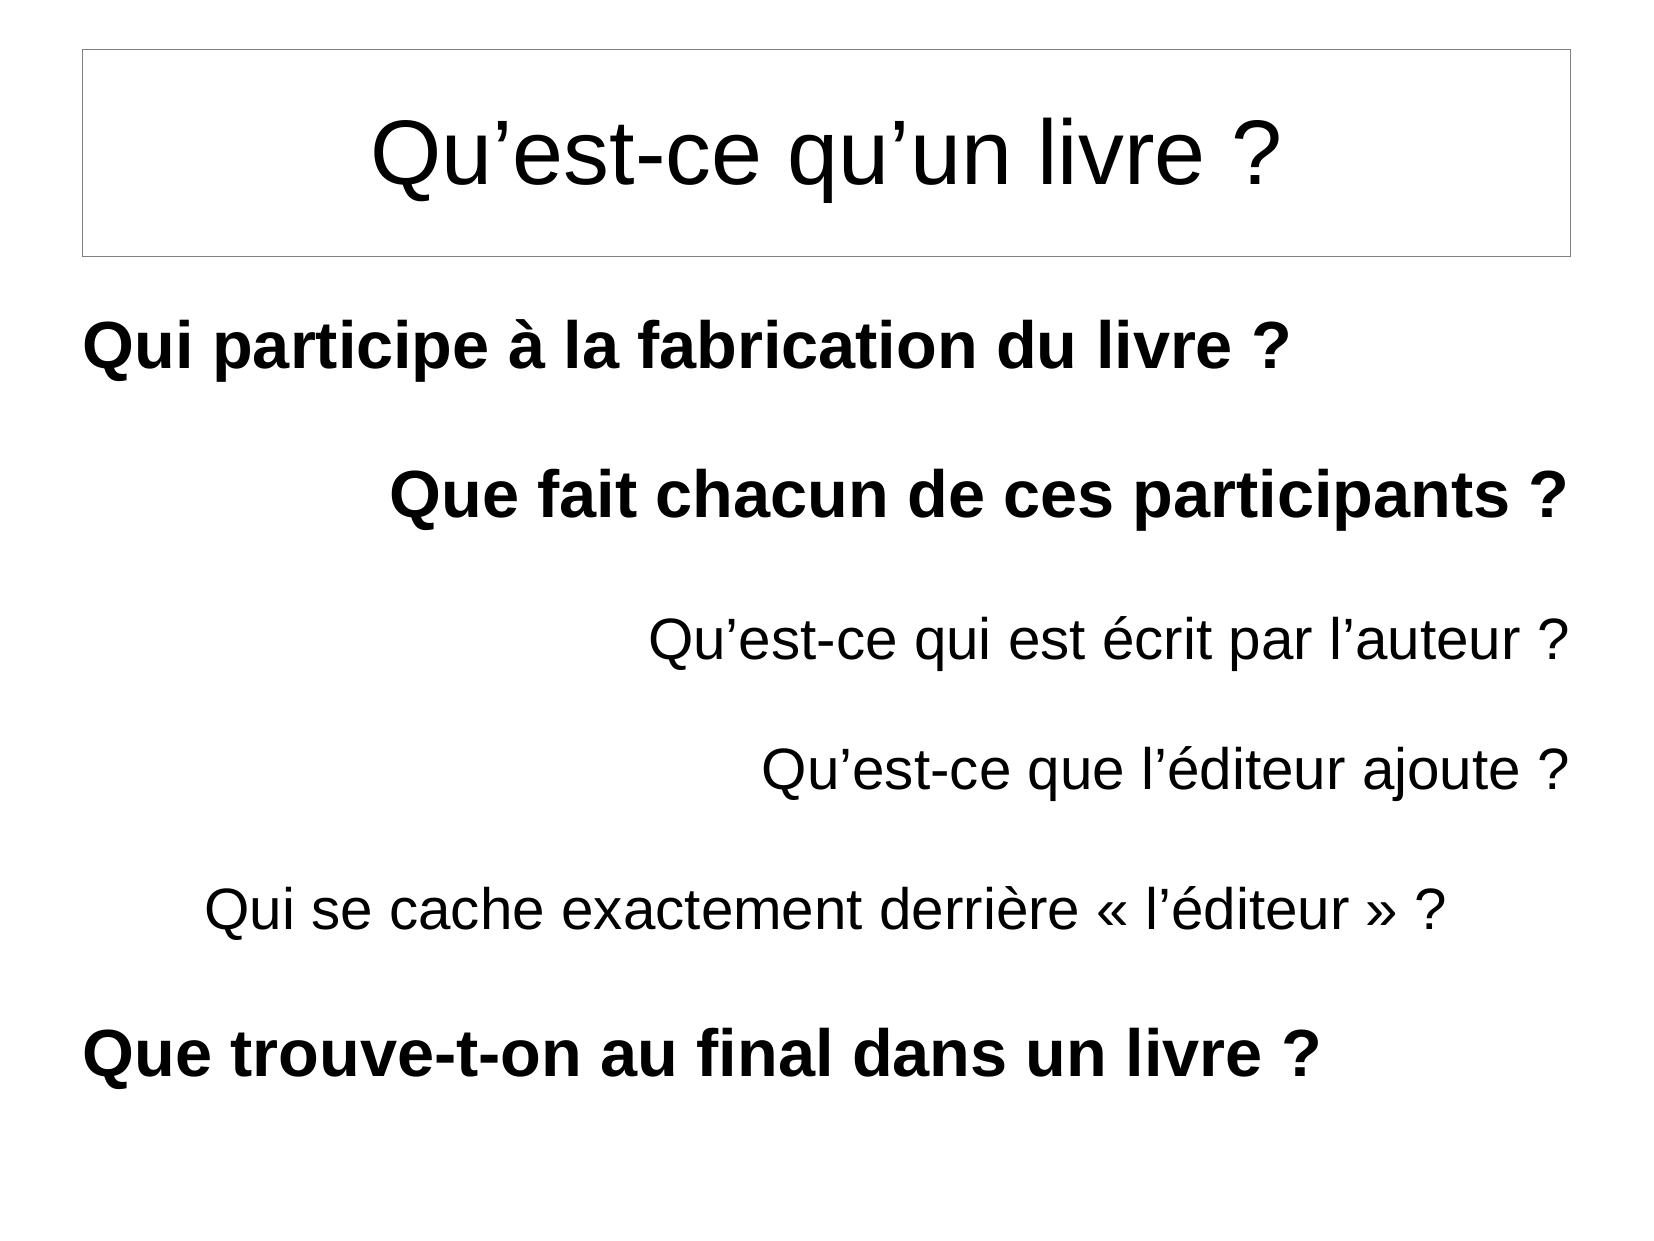

# Qu’est-ce qu’un livre ?
Qui participe à la fabrication du livre ?
Que fait chacun de ces participants ?
Qu’est-ce qui est écrit par l’auteur ?
Qu’est-ce que l’éditeur ajoute ?
Qui se cache exactement derrière « l’éditeur » ?
Que trouve-t-on au final dans un livre ?